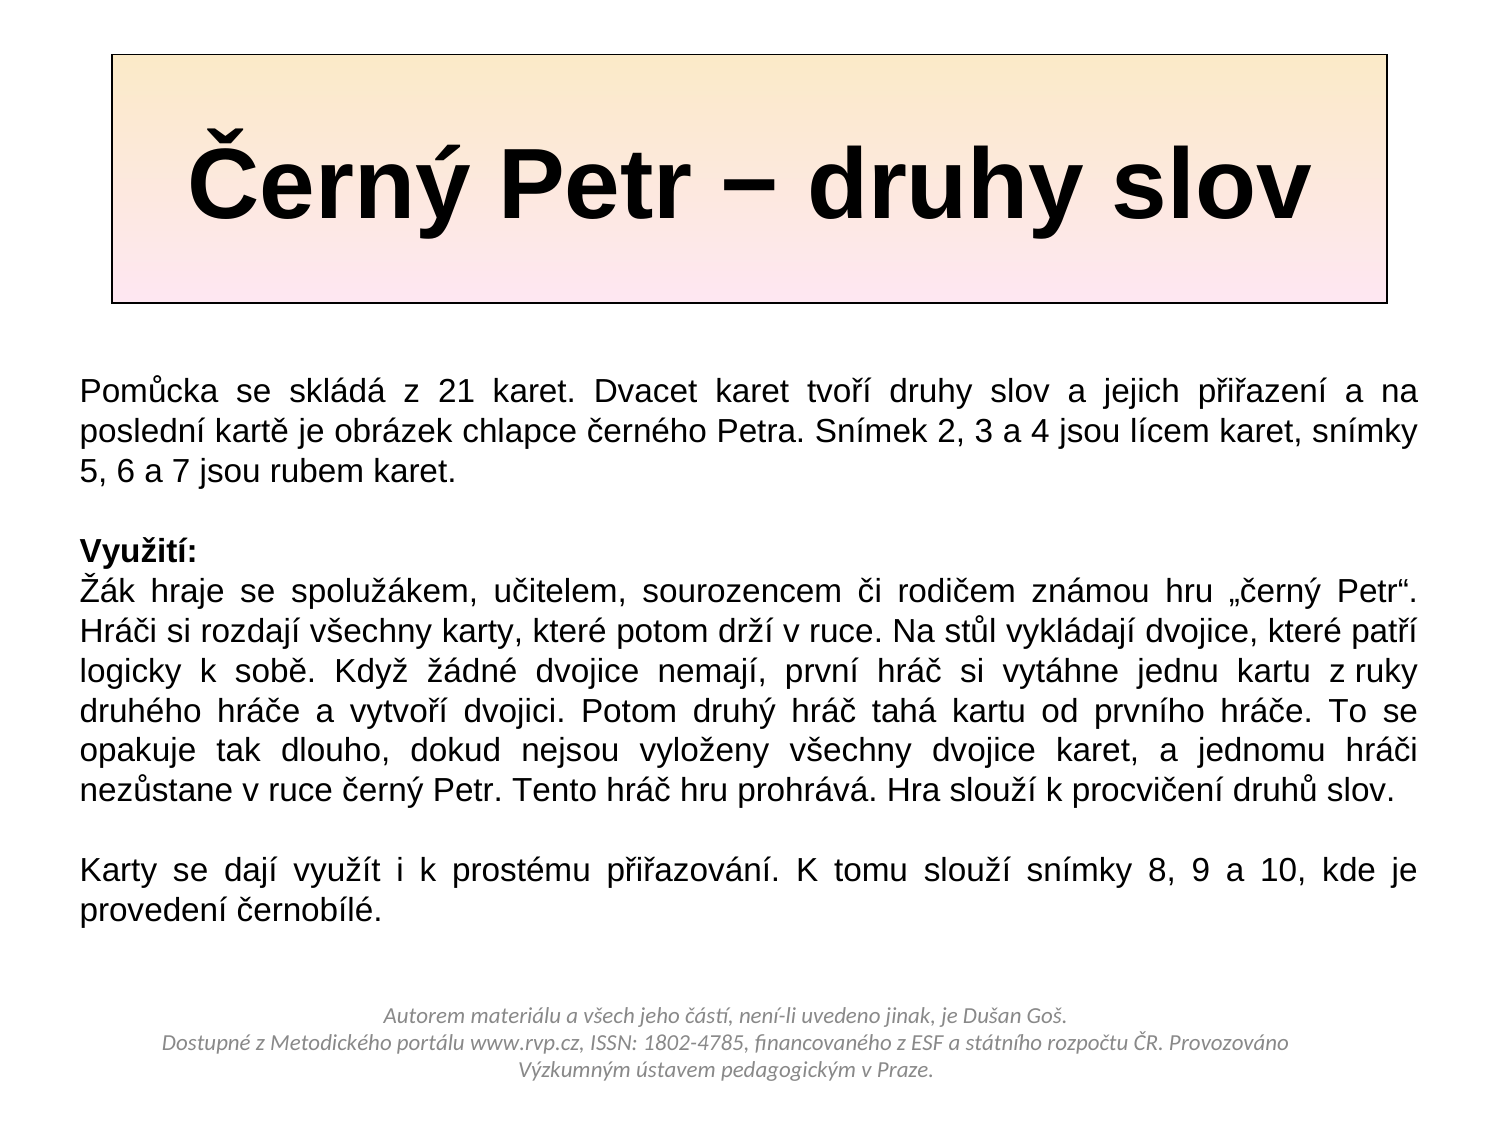

# Černý Petr − druhy slov
Pomůcka se skládá z 21 karet. Dvacet karet tvoří druhy slov a jejich přiřazení a na poslední kartě je obrázek chlapce černého Petra. Snímek 2, 3 a 4 jsou lícem karet, snímky 5, 6 a 7 jsou rubem karet.
Využití:
Žák hraje se spolužákem, učitelem, sourozencem či rodičem známou hru „černý Petr“. Hráči si rozdají všechny karty, které potom drží v ruce. Na stůl vykládají dvojice, které patří logicky k sobě. Když žádné dvojice nemají, první hráč si vytáhne jednu kartu z ruky druhého hráče a vytvoří dvojici. Potom druhý hráč tahá kartu od prvního hráče. To se opakuje tak dlouho, dokud nejsou vyloženy všechny dvojice karet, a jednomu hráči nezůstane v ruce černý Petr. Tento hráč hru prohrává. Hra slouží k procvičení druhů slov.
Karty se dají využít i k prostému přiřazování. K tomu slouží snímky 8, 9 a 10, kde je provedení černobílé.
Autorem materiálu a všech jeho částí, není-li uvedeno jinak, je Dušan Goš.
Dostupné z Metodického portálu www.rvp.cz, ISSN: 1802-4785, financovaného z ESF a státního rozpočtu ČR. Provozováno Výzkumným ústavem pedagogickým v Praze.